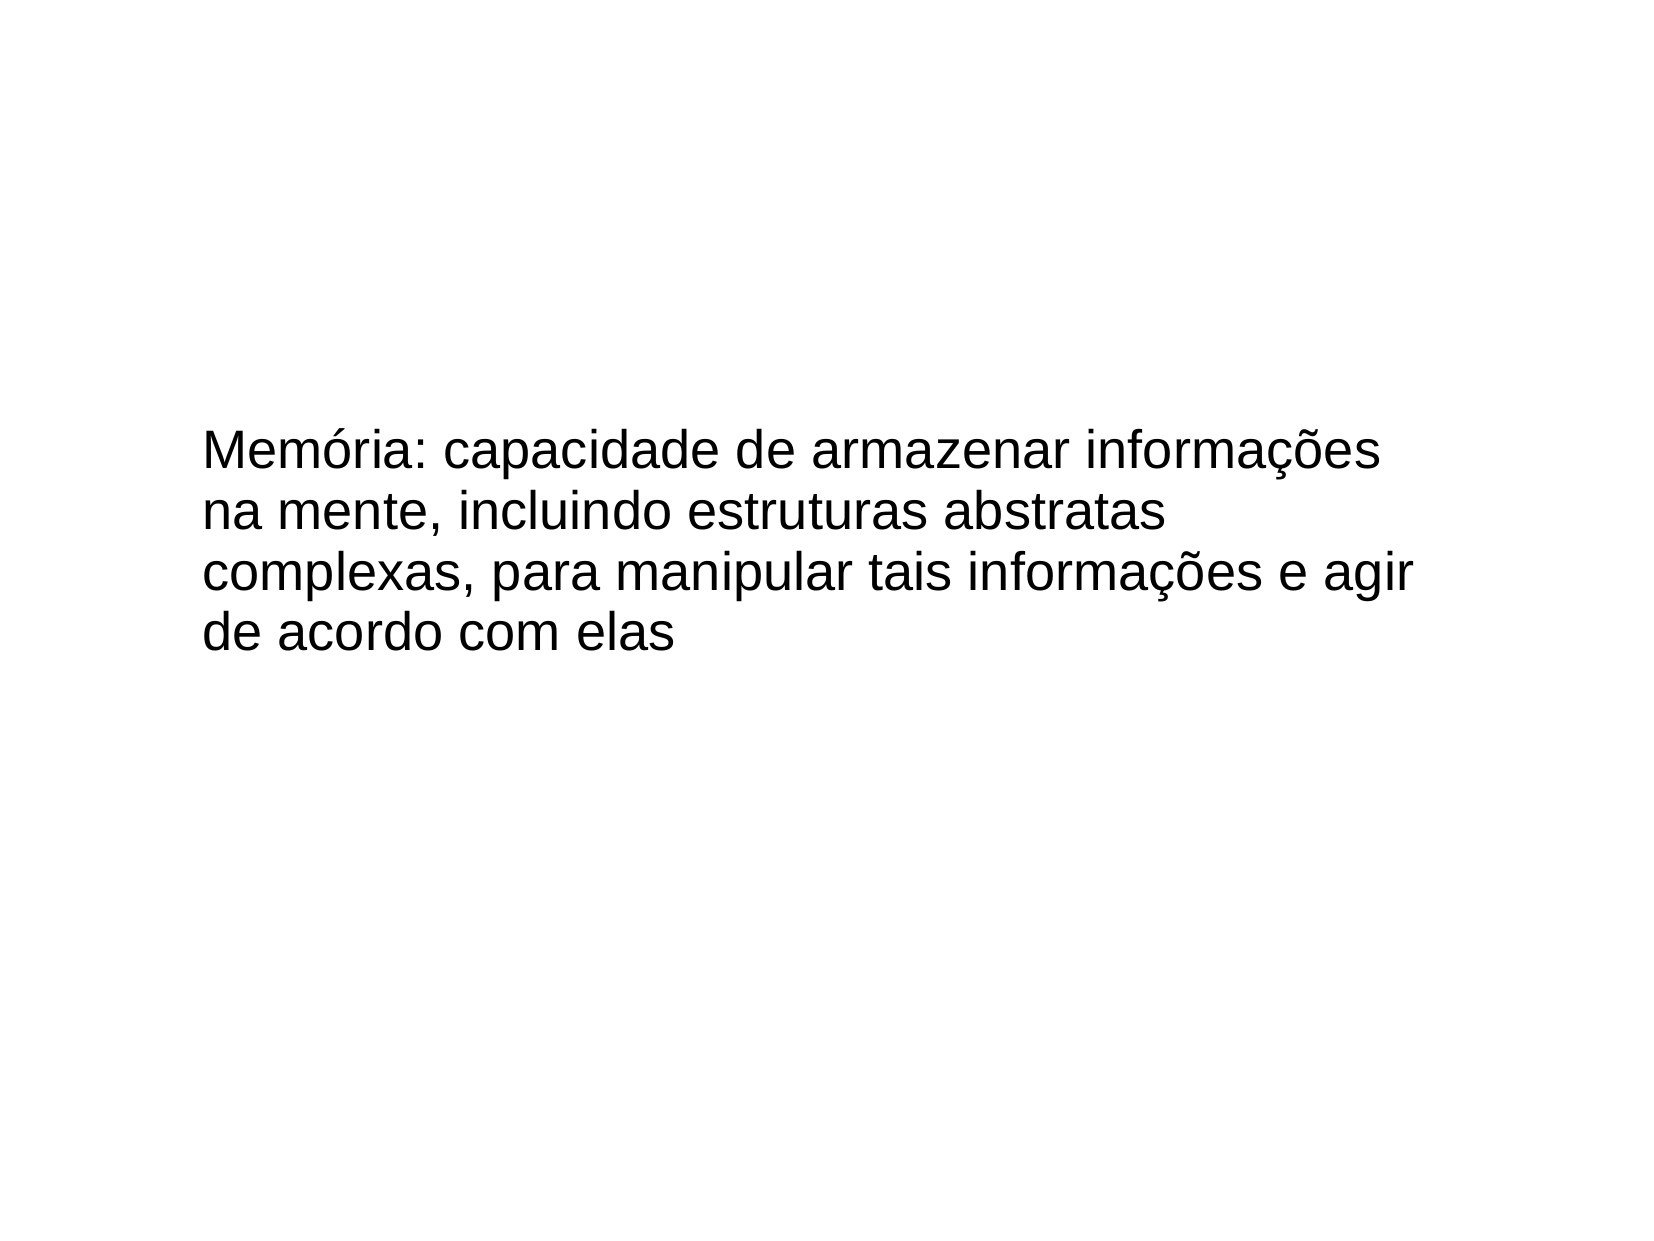

Memória: capacidade de armazenar informações na mente, incluindo estruturas abstratas complexas, para manipular tais informações e agir de acordo com elas